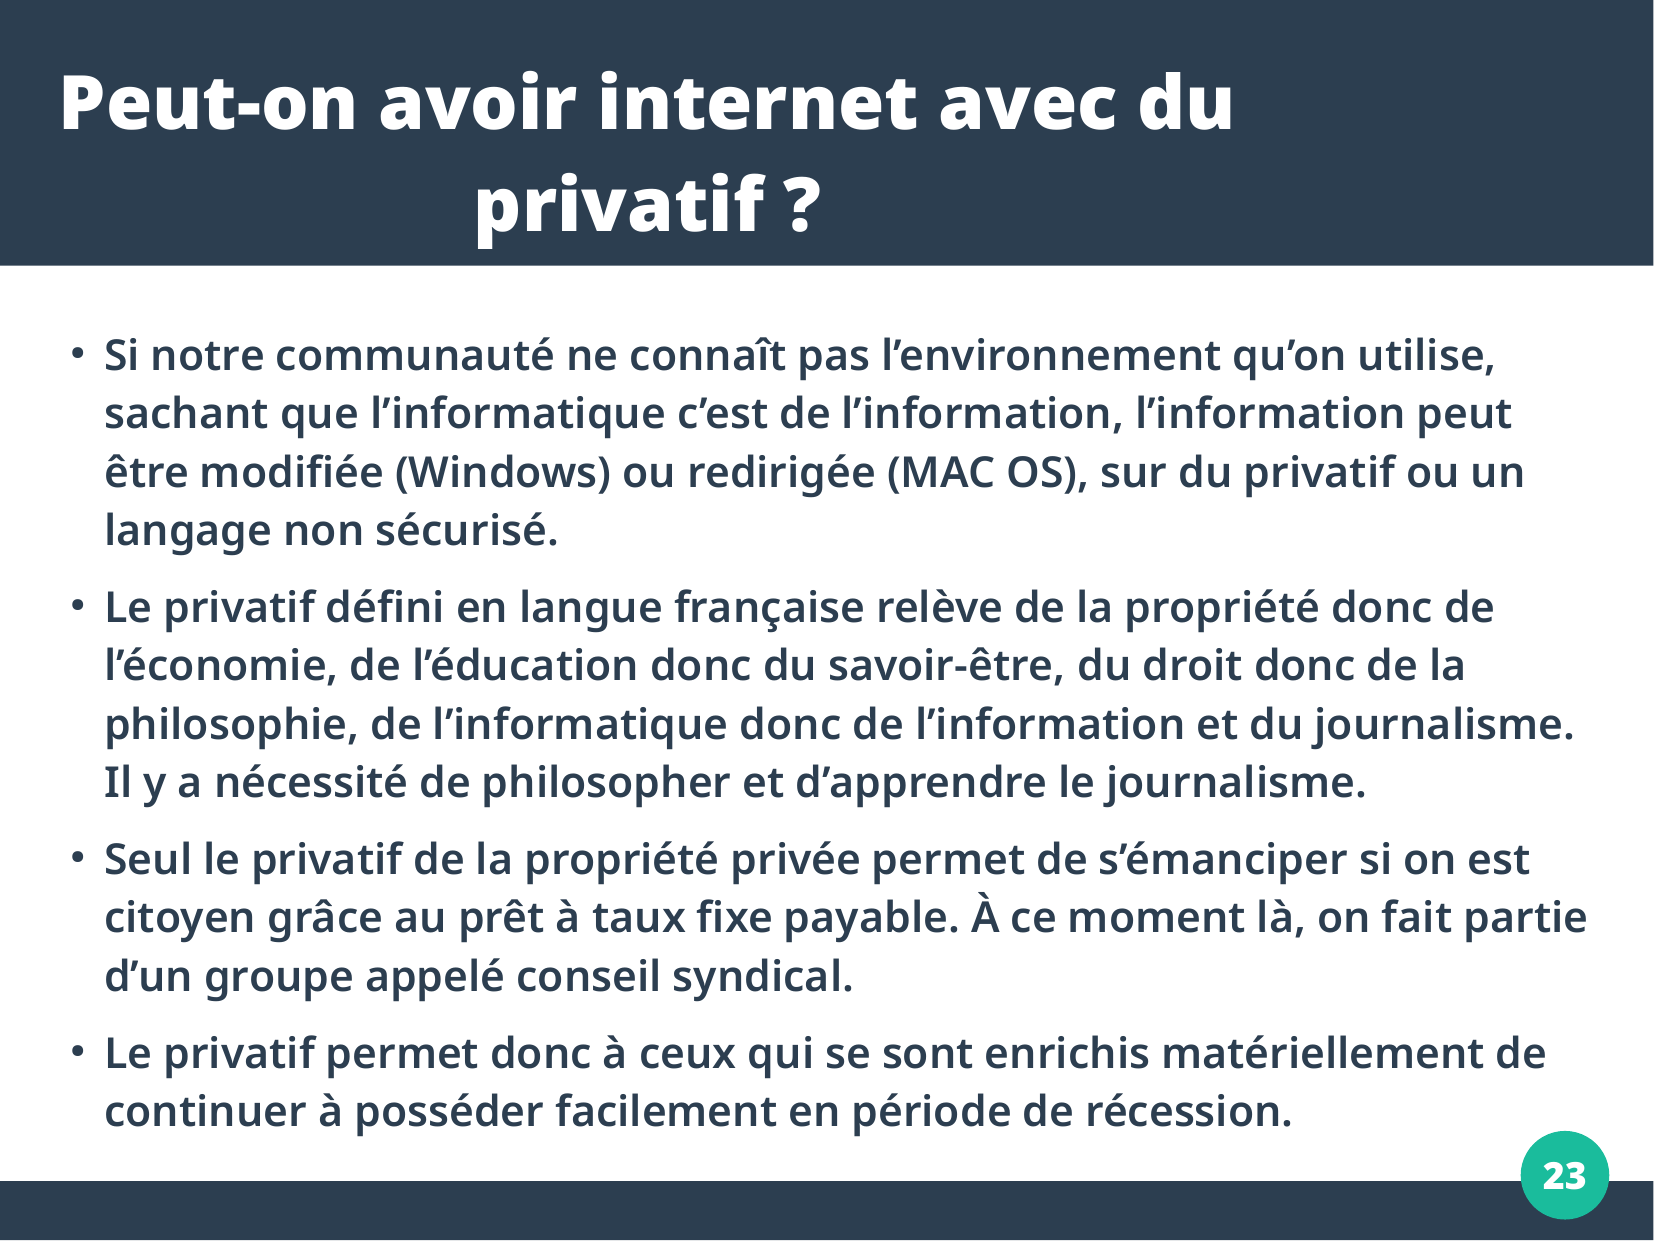

# Peut-on avoir internet avec du privatif ?
Si notre communauté ne connaît pas l’environnement qu’on utilise, sachant que l’informatique c’est de l’information, l’information peut être modifiée (Windows) ou redirigée (MAC OS), sur du privatif ou un langage non sécurisé.
Le privatif défini en langue française relève de la propriété donc de l’économie, de l’éducation donc du savoir-être, du droit donc de la philosophie, de l’informatique donc de l’information et du journalisme. Il y a nécessité de philosopher et d’apprendre le journalisme.
Seul le privatif de la propriété privée permet de s’émanciper si on est citoyen grâce au prêt à taux fixe payable. À ce moment là, on fait partie d’un groupe appelé conseil syndical.
Le privatif permet donc à ceux qui se sont enrichis matériellement de continuer à posséder facilement en période de récession.
23